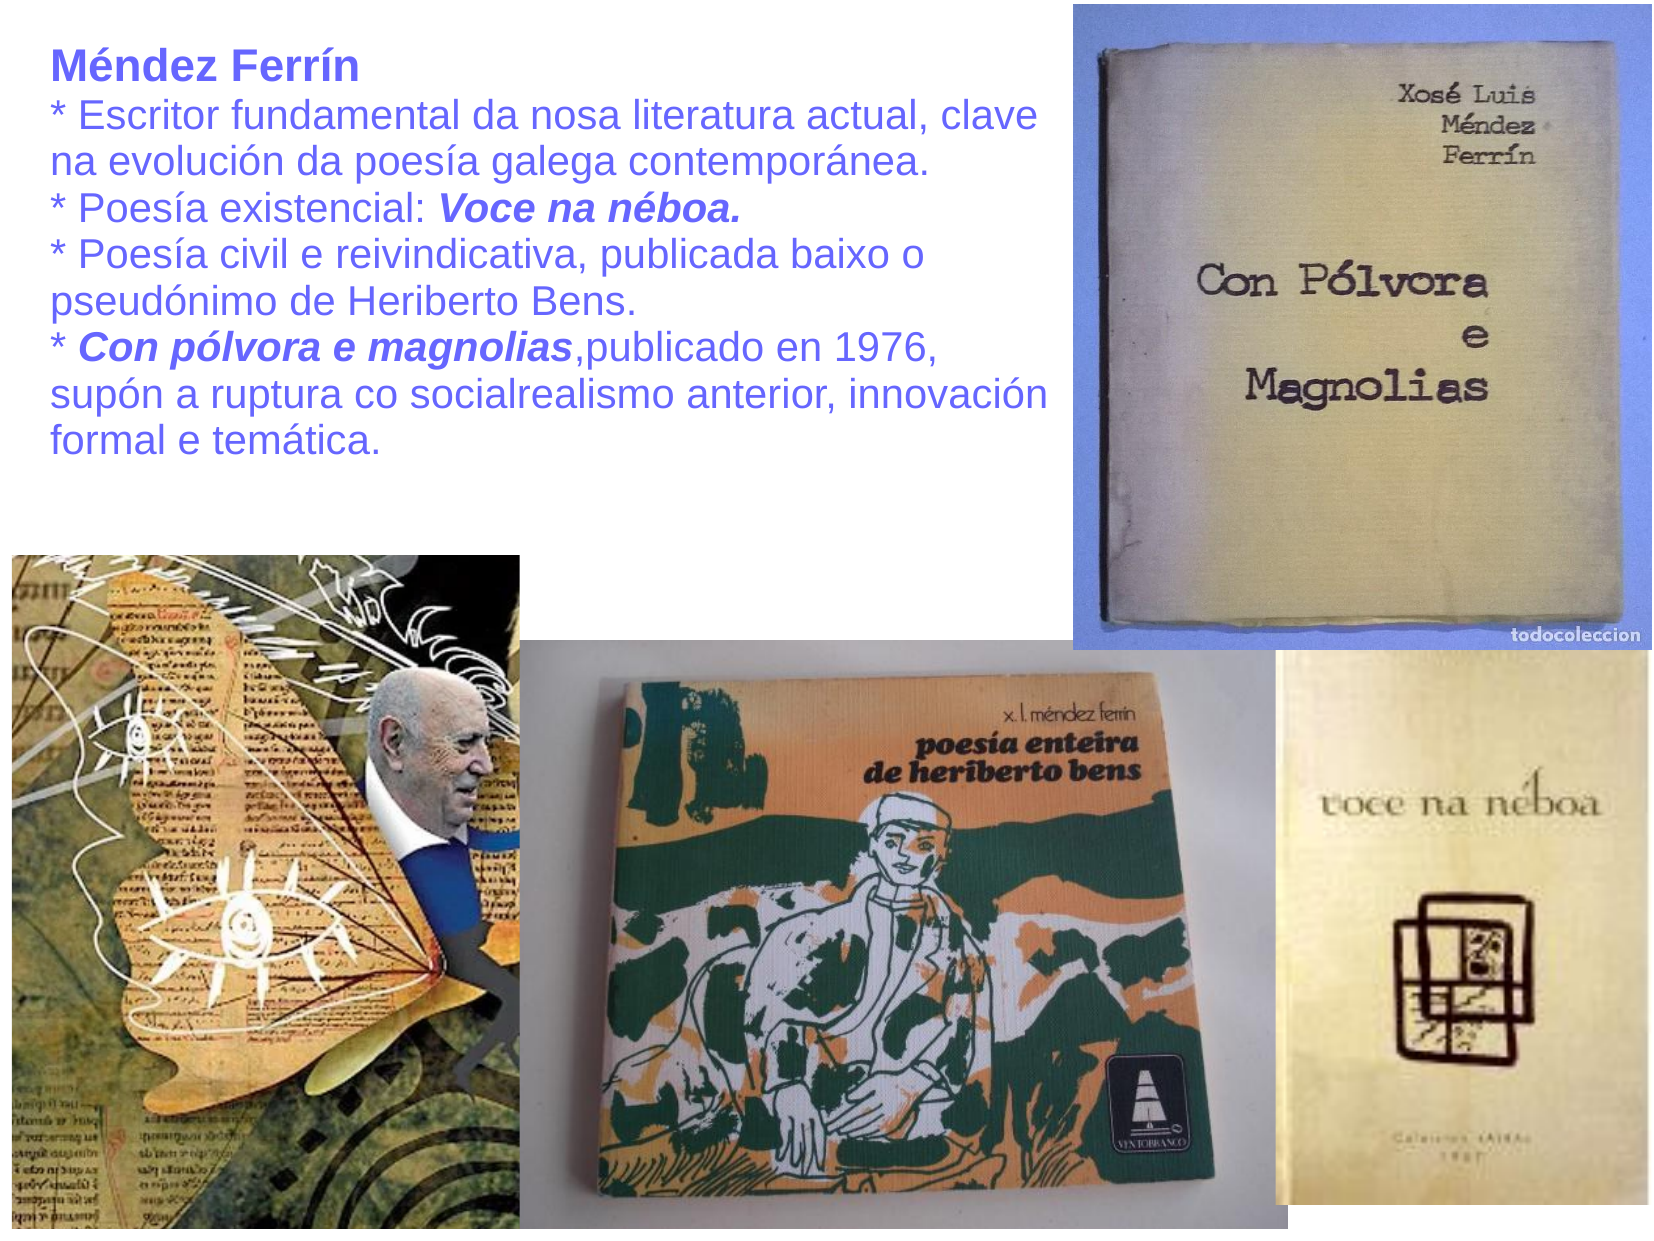

Méndez Ferrín
* Escritor fundamental da nosa literatura actual, clave na evolución da poesía galega contemporánea.
* Poesía existencial: Voce na néboa.
* Poesía civil e reivindicativa, publicada baixo o pseudónimo de Heriberto Bens.
* Con pólvora e magnolias,publicado en 1976, supón a ruptura co socialrealismo anterior, innovación formal e temática.